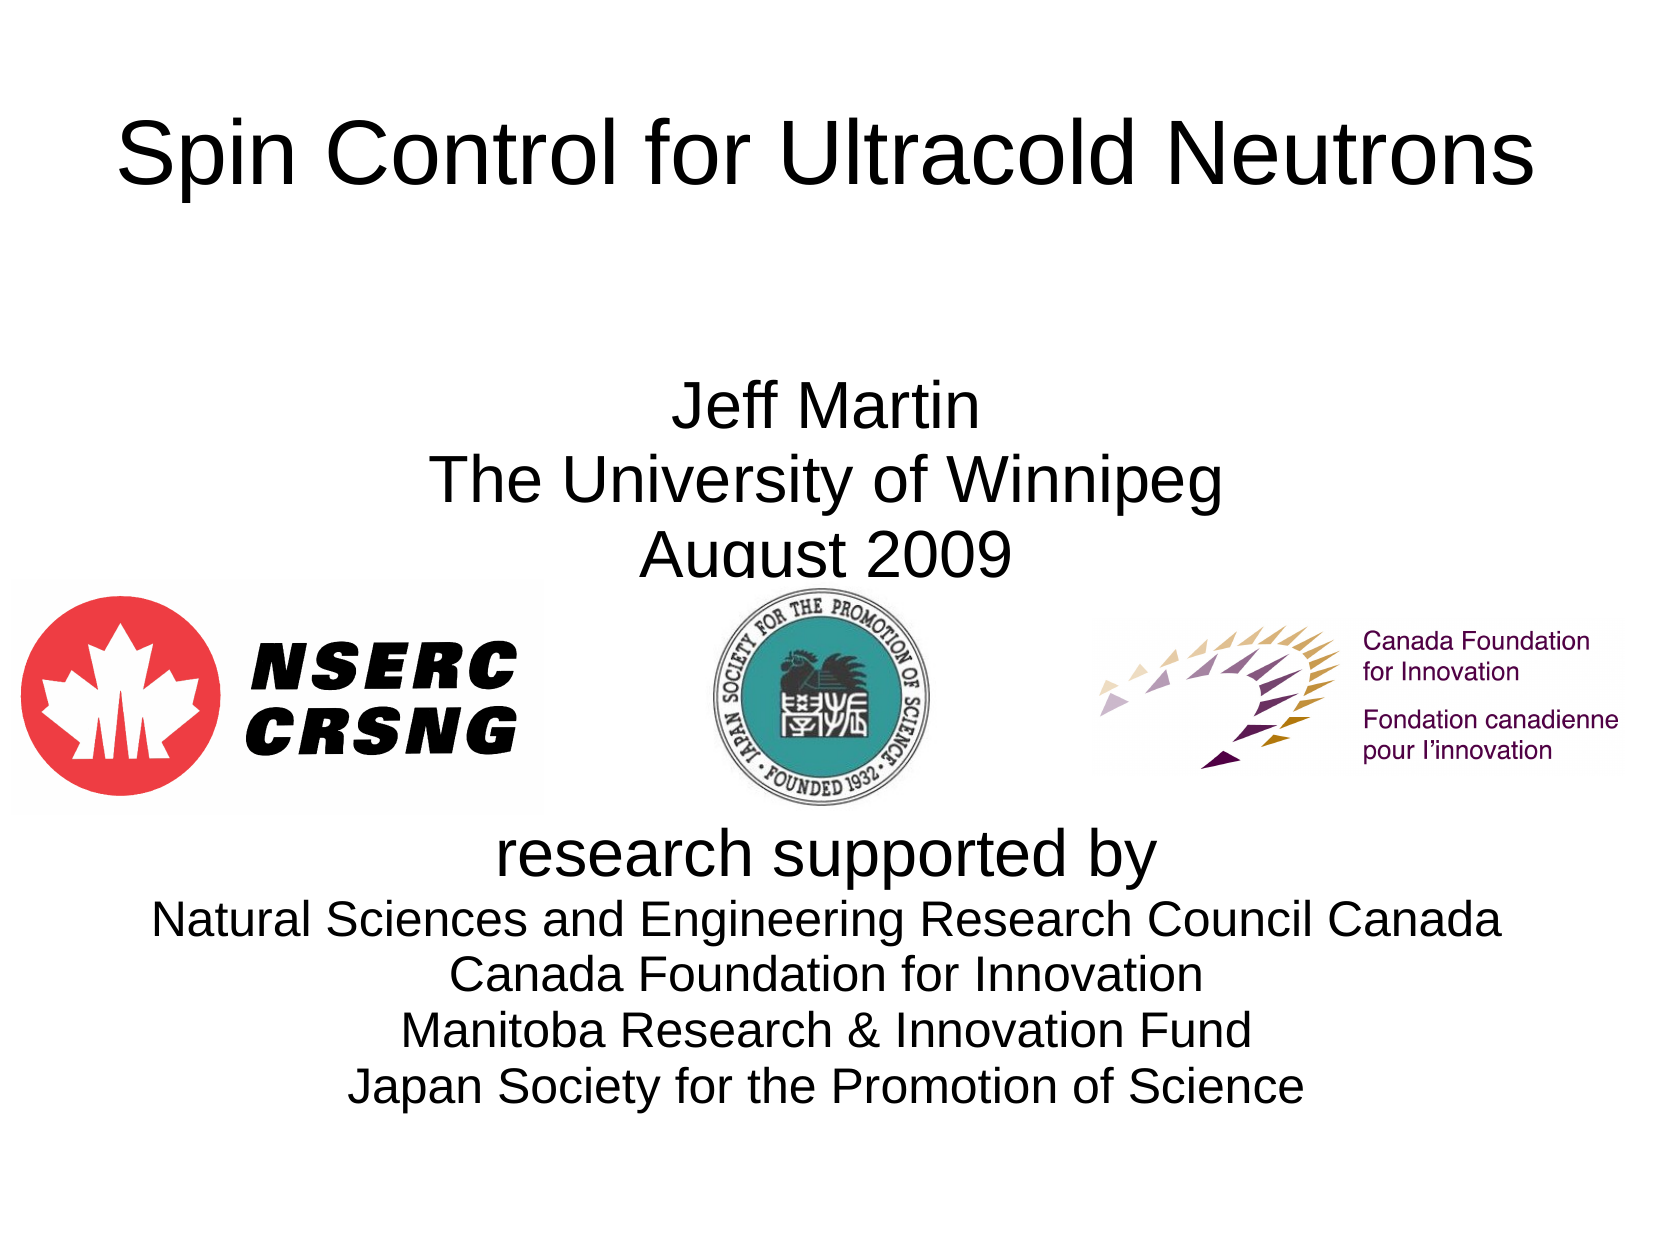

# Spin Control for Ultracold Neutrons
Jeff Martin
The University of Winnipeg
August 2009
research supported by
Natural Sciences and Engineering Research Council Canada
Canada Foundation for Innovation
Manitoba Research & Innovation Fund
Japan Society for the Promotion of Science